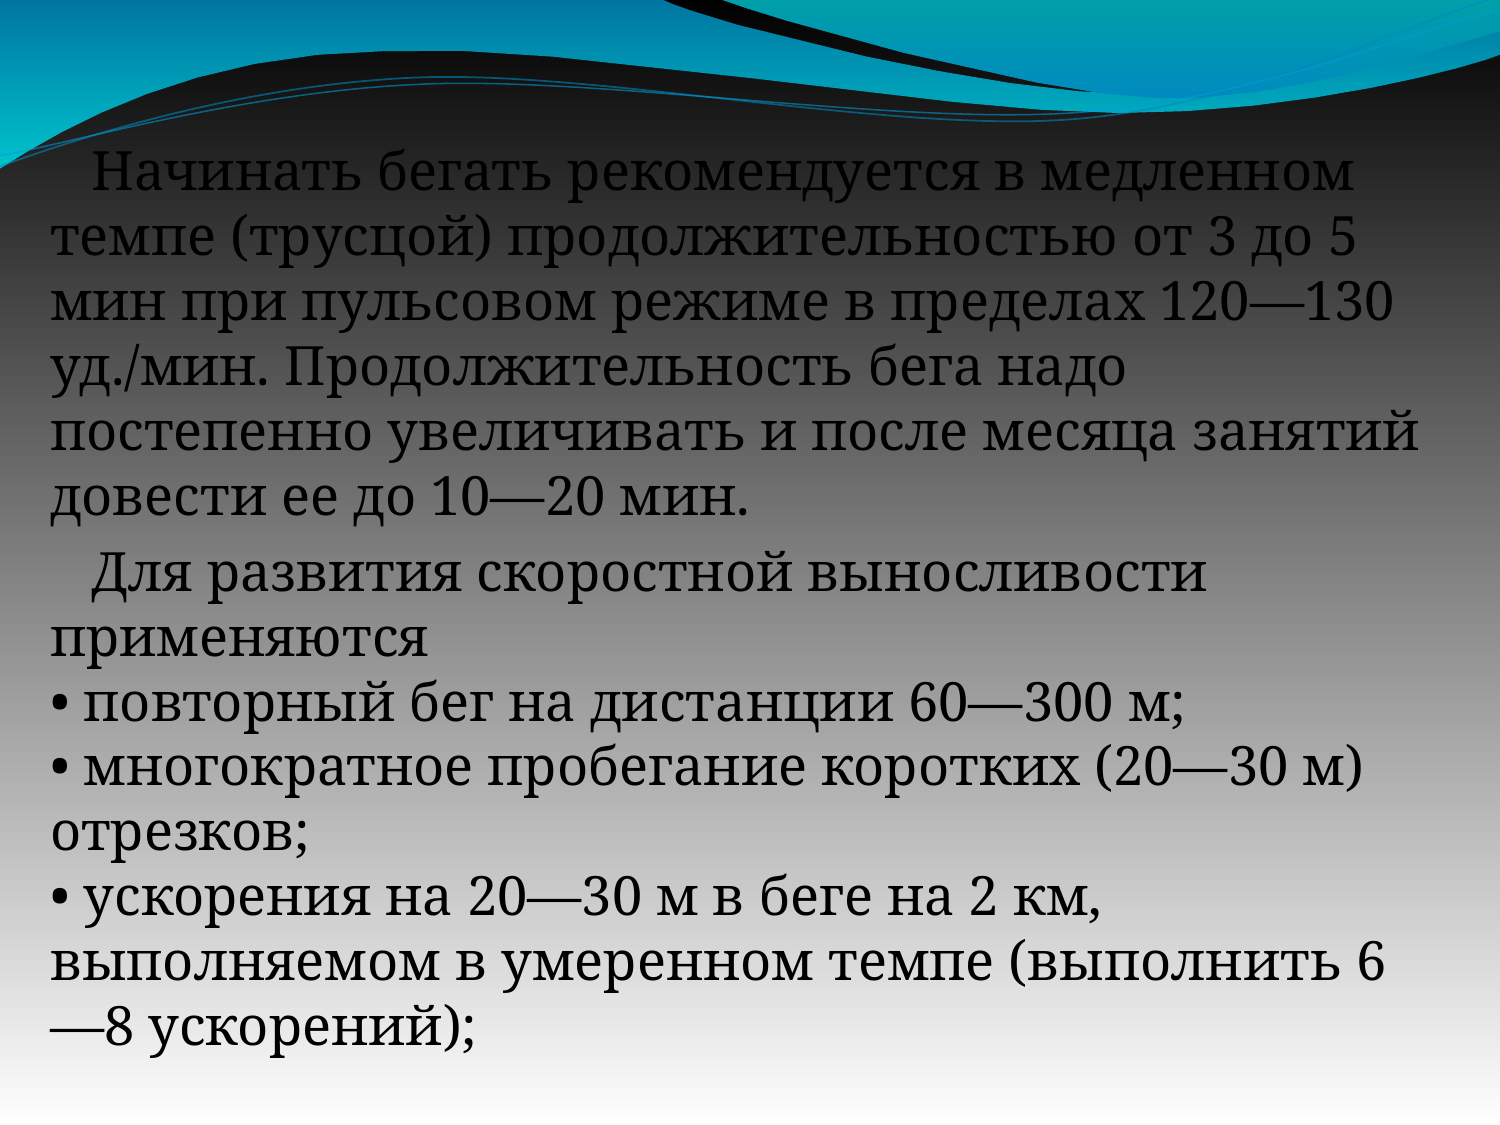

#
 Начинать бегать рекомендуется в медленном темпе (трусцой) продолжительностью от 3 до 5 мин при пульсовом режиме в пределах 120—130 уд./мин. Продолжительность бега надо постепенно увеличивать и после месяца занятий довести ее до 10—20 мин.
 Для развития скоростной выносливости применяются
• повторный бег на дистанции 60—300 м;
• многократное пробегание коротких (20—30 м) отрезков;
• ускорения на 20—30 м в беге на 2 км, выполняемом в умеренном темпе (выполнить 6—8 ускорений);